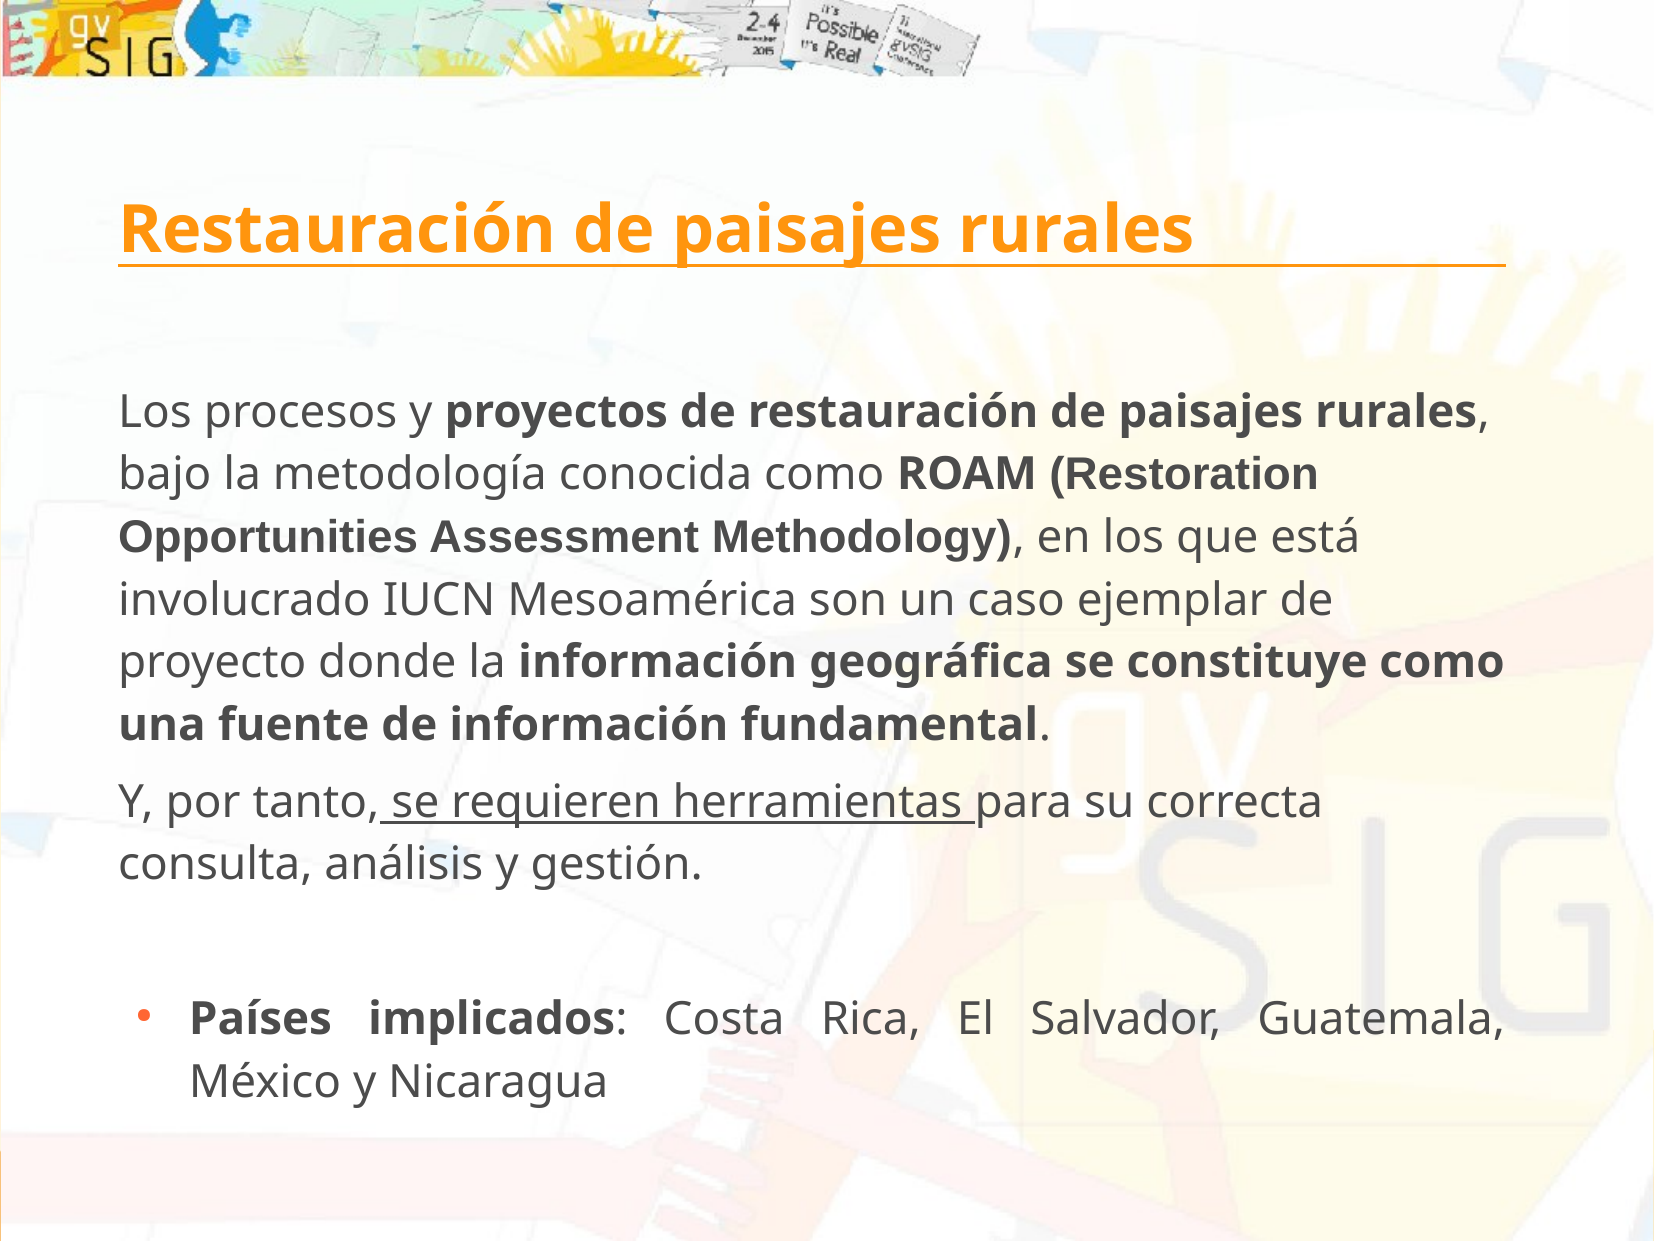

# Restauración de paisajes rurales
Los procesos y proyectos de restauración de paisajes rurales, bajo la metodología conocida como ROAM (Restoration Opportunities Assessment Methodology), en los que está involucrado IUCN Mesoamérica son un caso ejemplar de proyecto donde la información geográfica se constituye como una fuente de información fundamental.
Y, por tanto, se requieren herramientas para su correcta consulta, análisis y gestión.
Países implicados: Costa Rica, El Salvador, Guatemala, México y Nicaragua